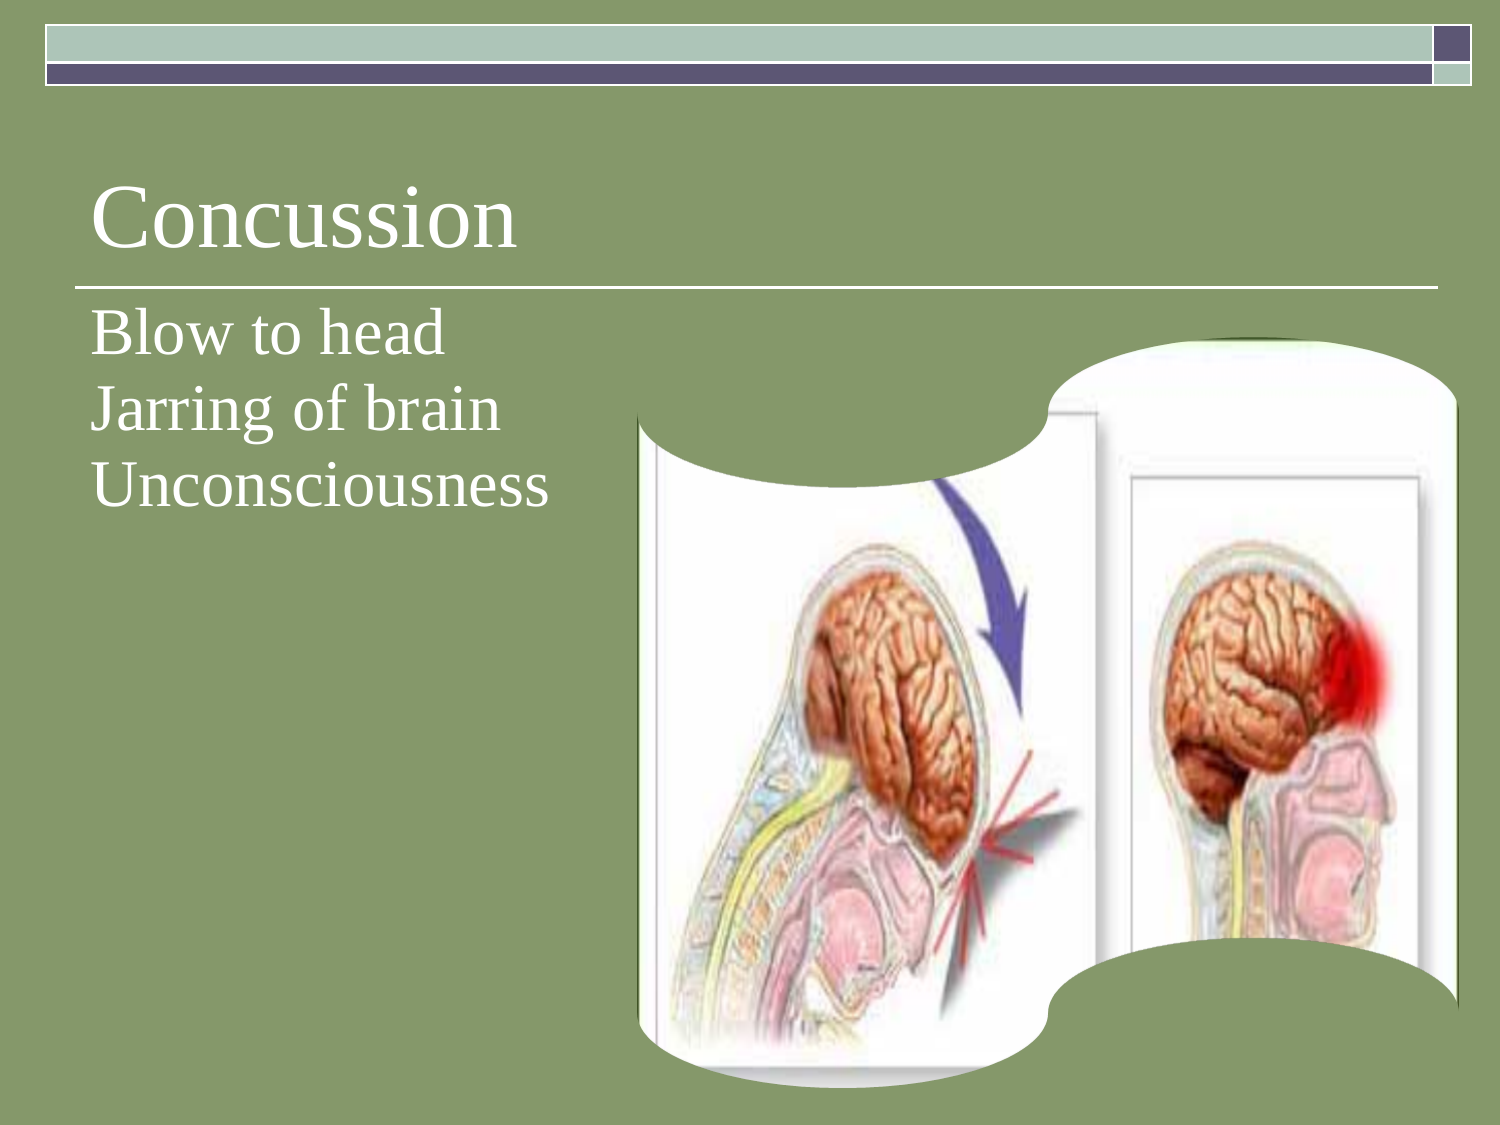

# Concussion
Blow to head
Jarring of brain
Unconsciousness